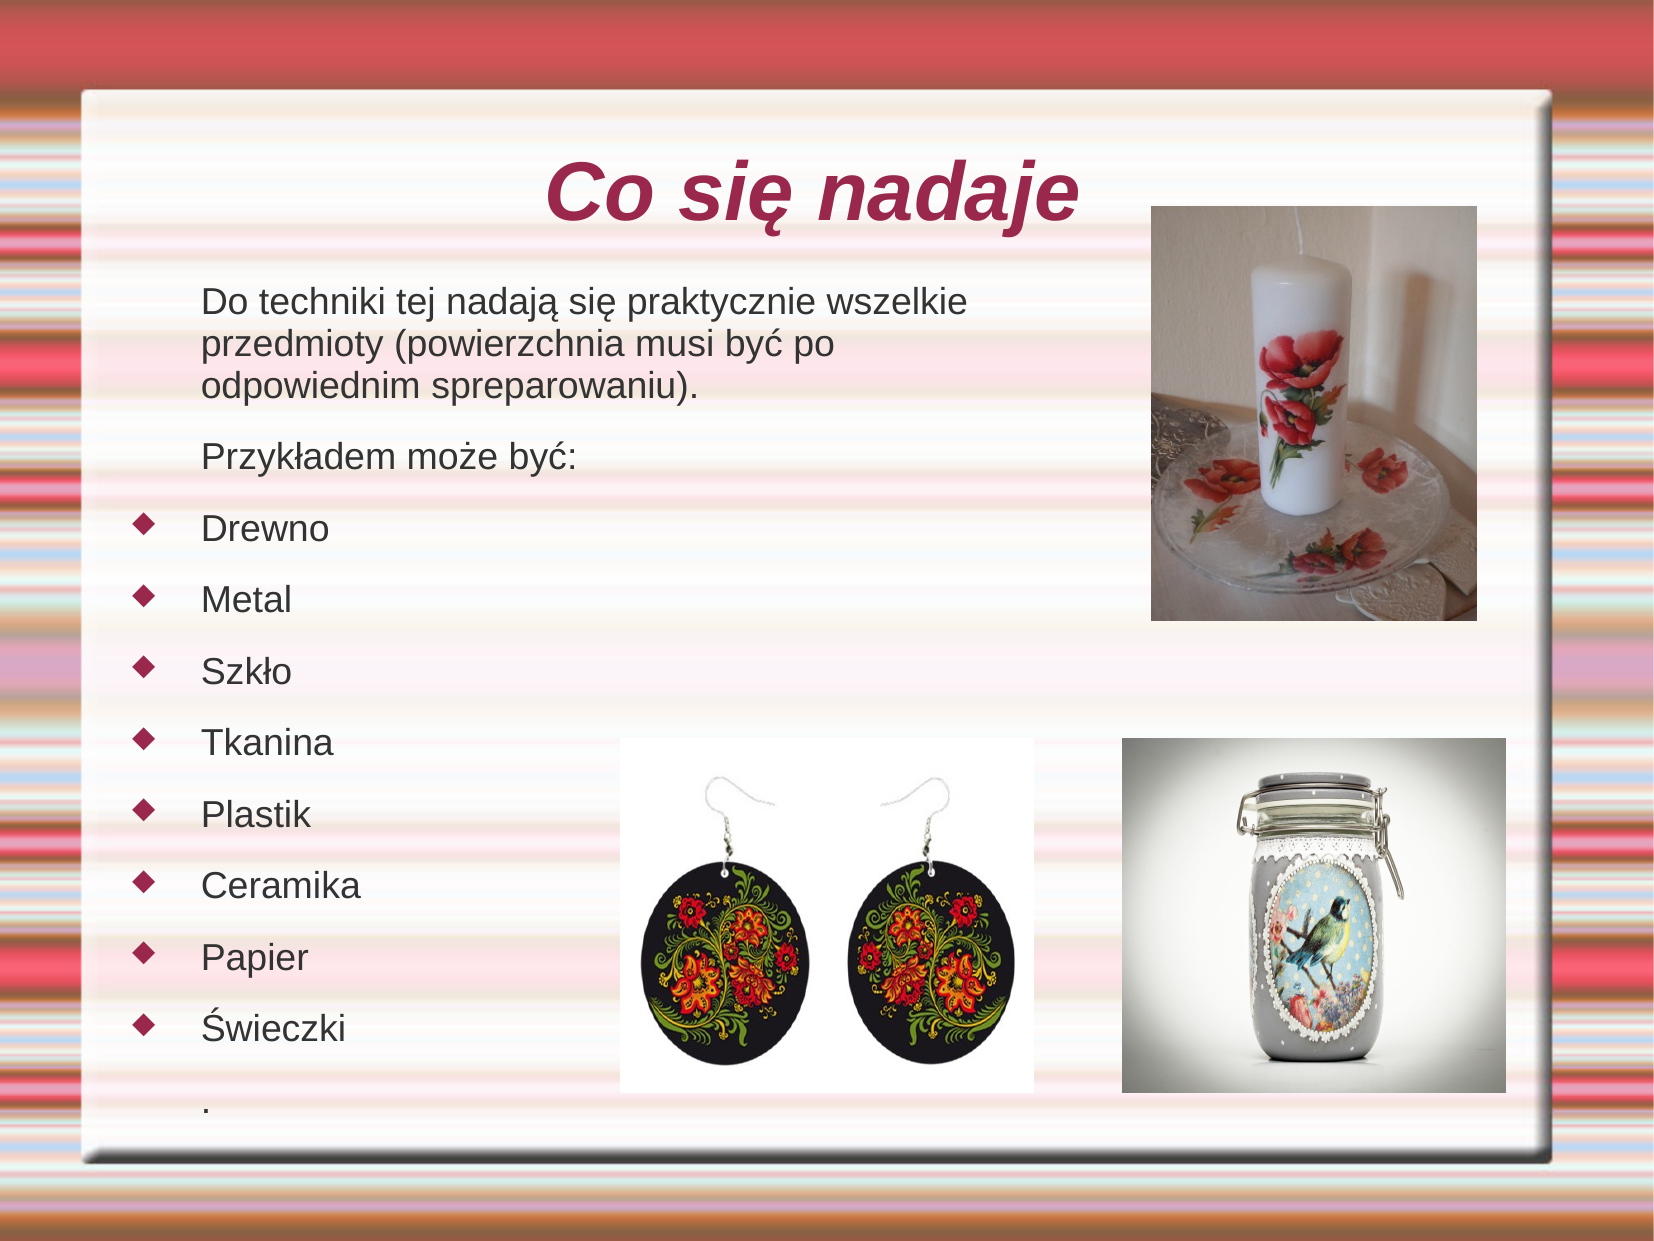

# Co się nadaje
Do techniki tej nadają się praktycznie wszelkie przedmioty (powierzchnia musi być po odpowiednim spreparowaniu).
Przykładem może być:
Drewno
Metal
Szkło
Tkanina
Plastik
Ceramika
Papier
Świeczki
.